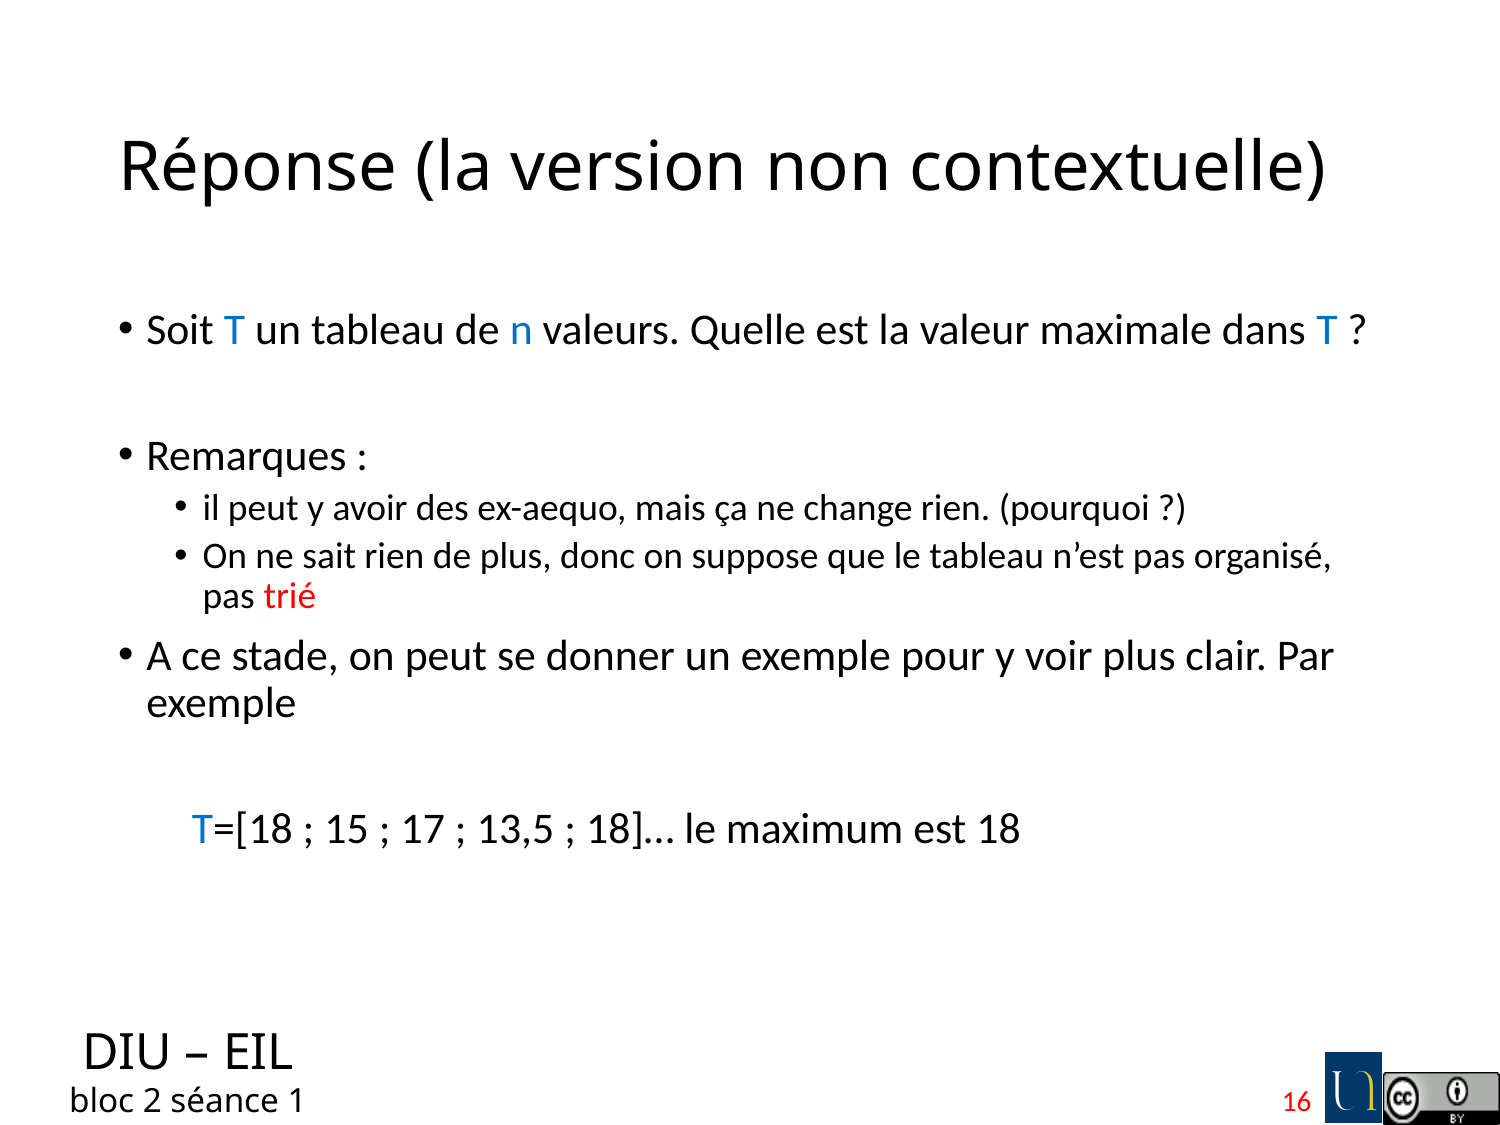

# Réponse (la version non contextuelle)
Soit T un tableau de n valeurs. Quelle est la valeur maximale dans T ?
Remarques :
il peut y avoir des ex-aequo, mais ça ne change rien. (pourquoi ?)
On ne sait rien de plus, donc on suppose que le tableau n’est pas organisé, pas trié
A ce stade, on peut se donner un exemple pour y voir plus clair. Par exemple
	T=[18 ; 15 ; 17 ; 13,5 ; 18]… le maximum est 18